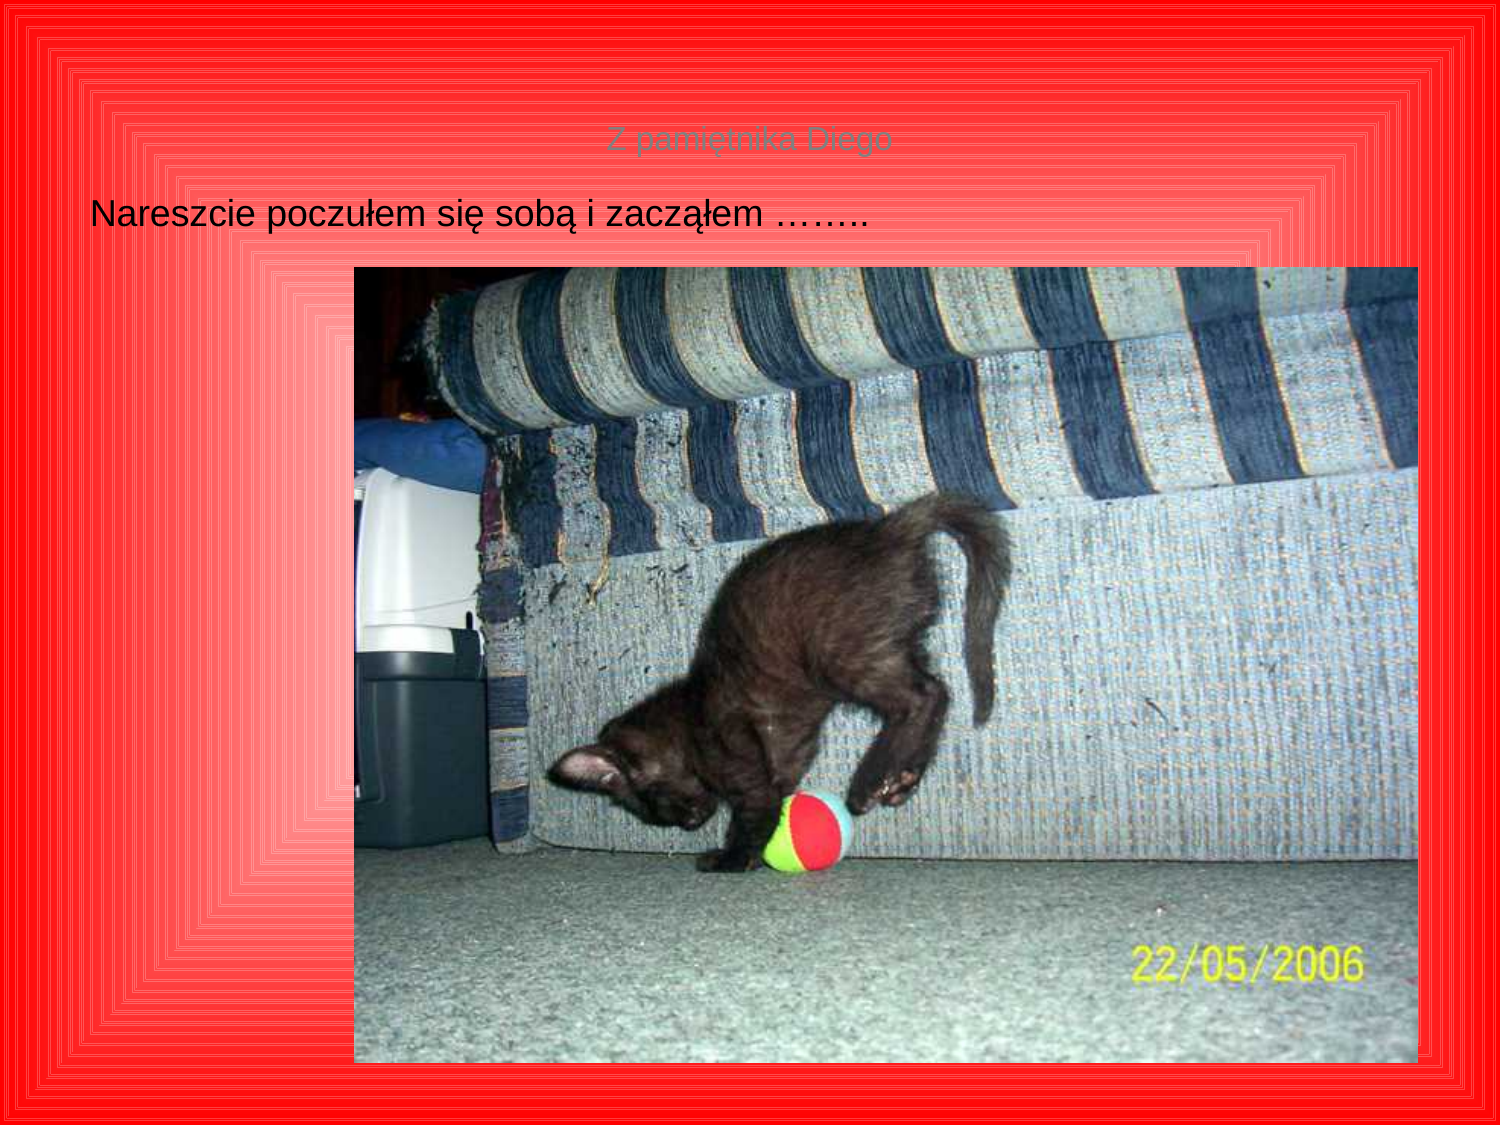

# Z pamiętnika Diego
Nareszcie poczułem się sobą i zacząłem ……..